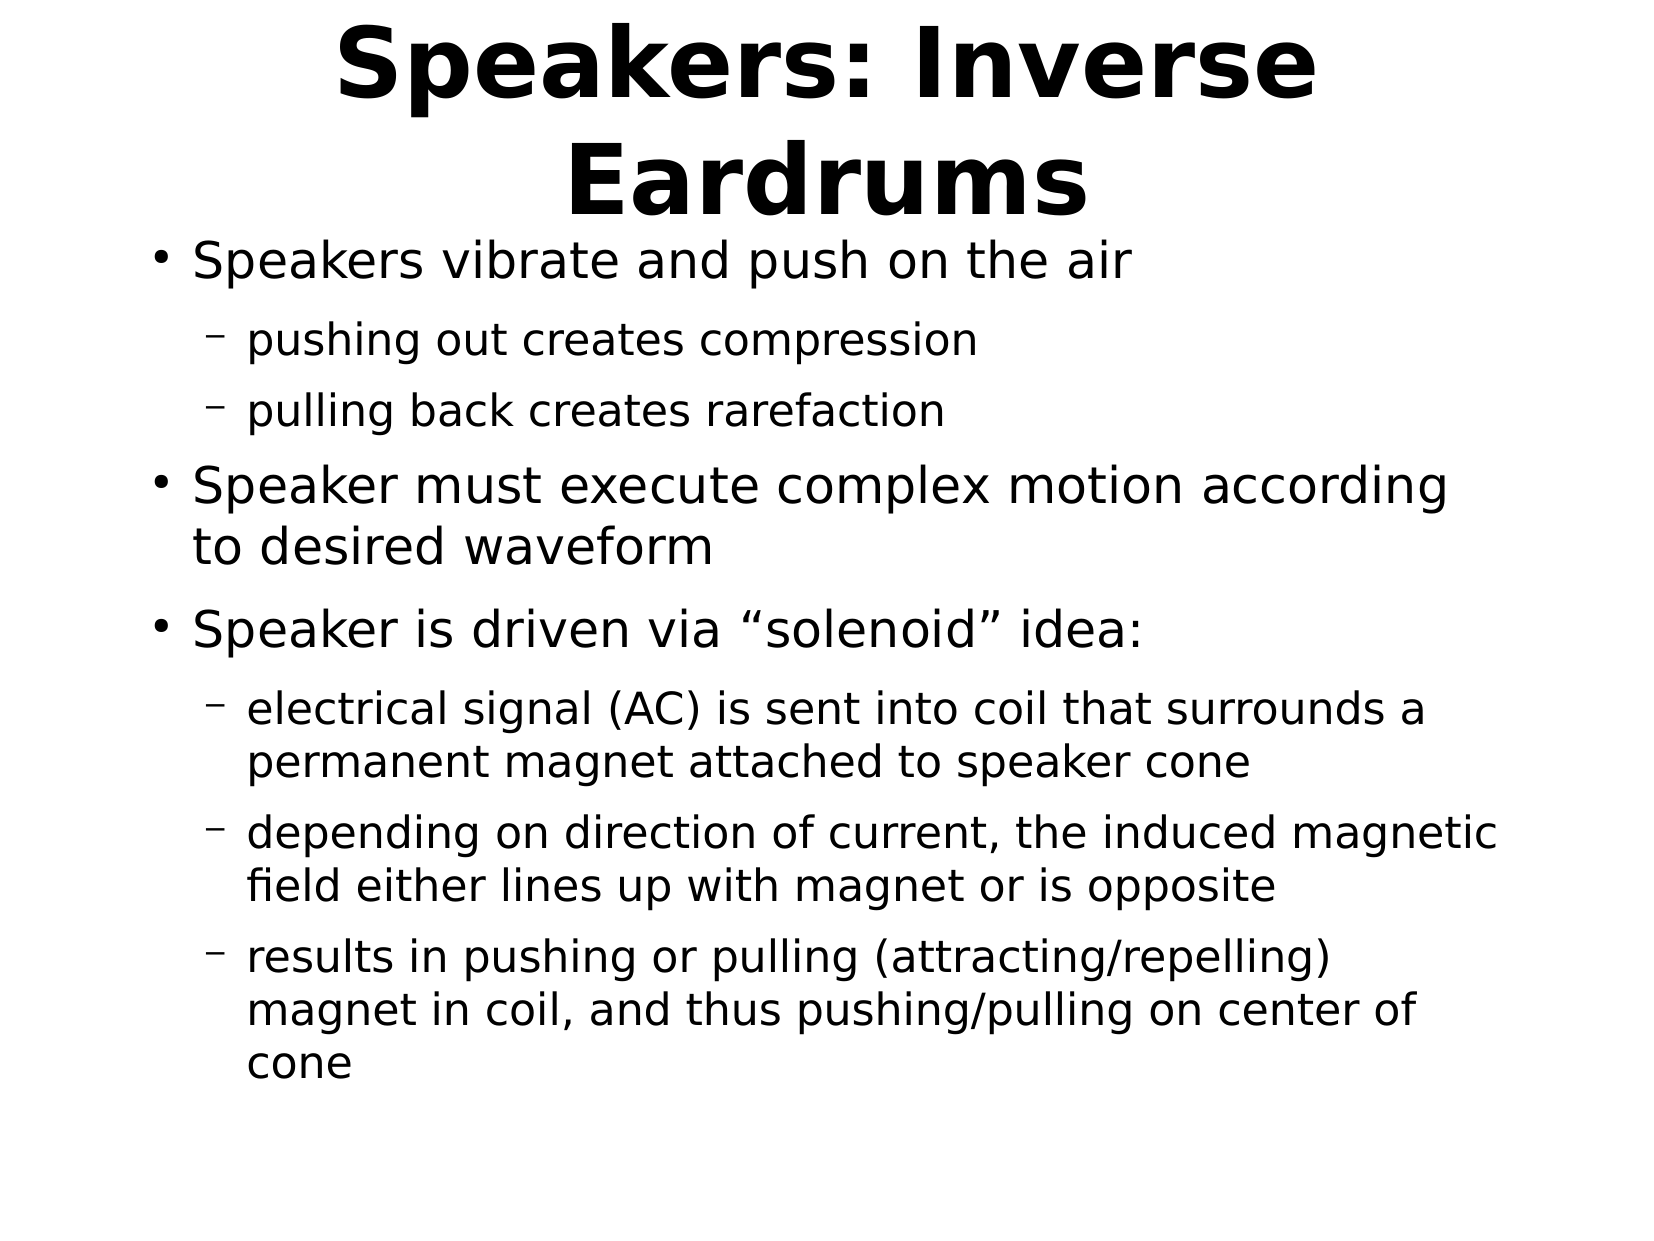

# Speakers: Inverse Eardrums
Speakers vibrate and push on the air
pushing out creates compression
pulling back creates rarefaction
Speaker must execute complex motion according to desired waveform
Speaker is driven via “solenoid” idea:
electrical signal (AC) is sent into coil that surrounds a permanent magnet attached to speaker cone
depending on direction of current, the induced magnetic field either lines up with magnet or is opposite
results in pushing or pulling (attracting/repelling) magnet in coil, and thus pushing/pulling on center of cone